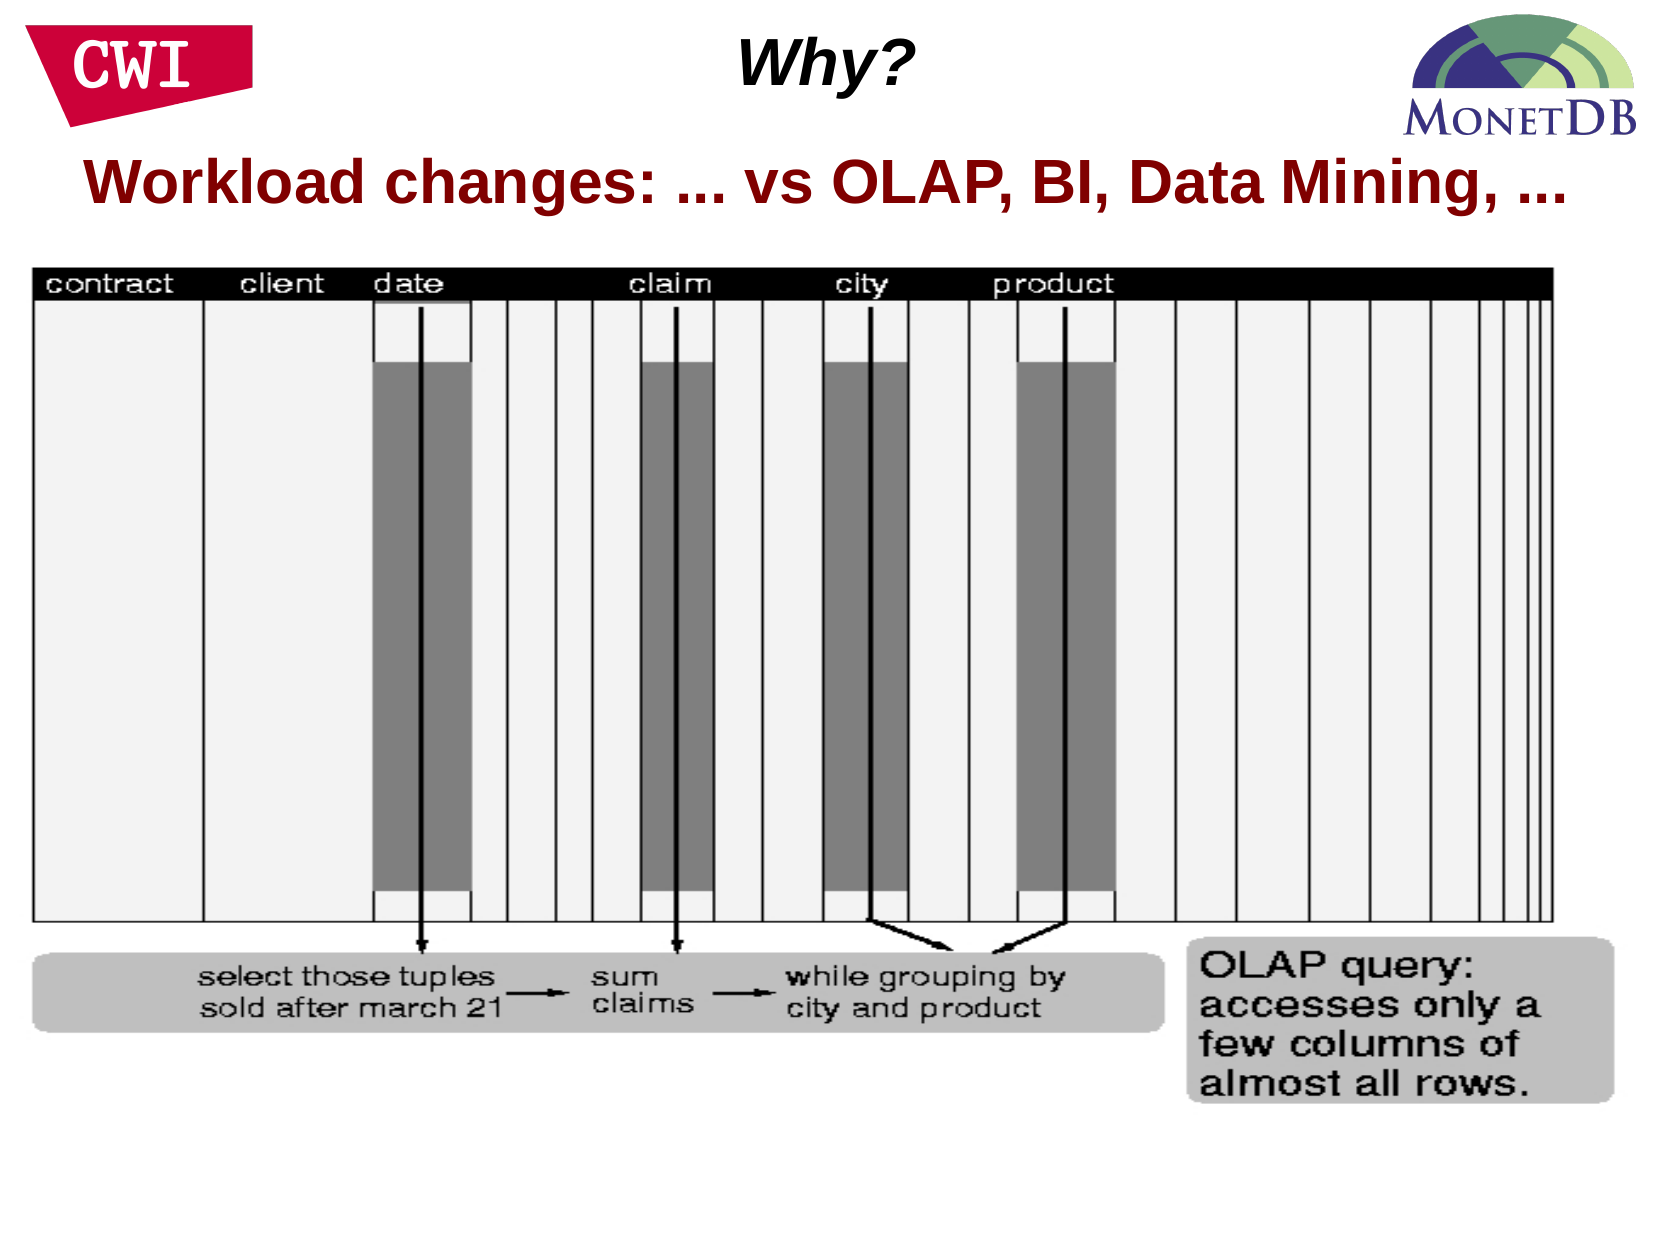

Why?
# Workload changes: ... vs OLAP, BI, Data Mining, ...